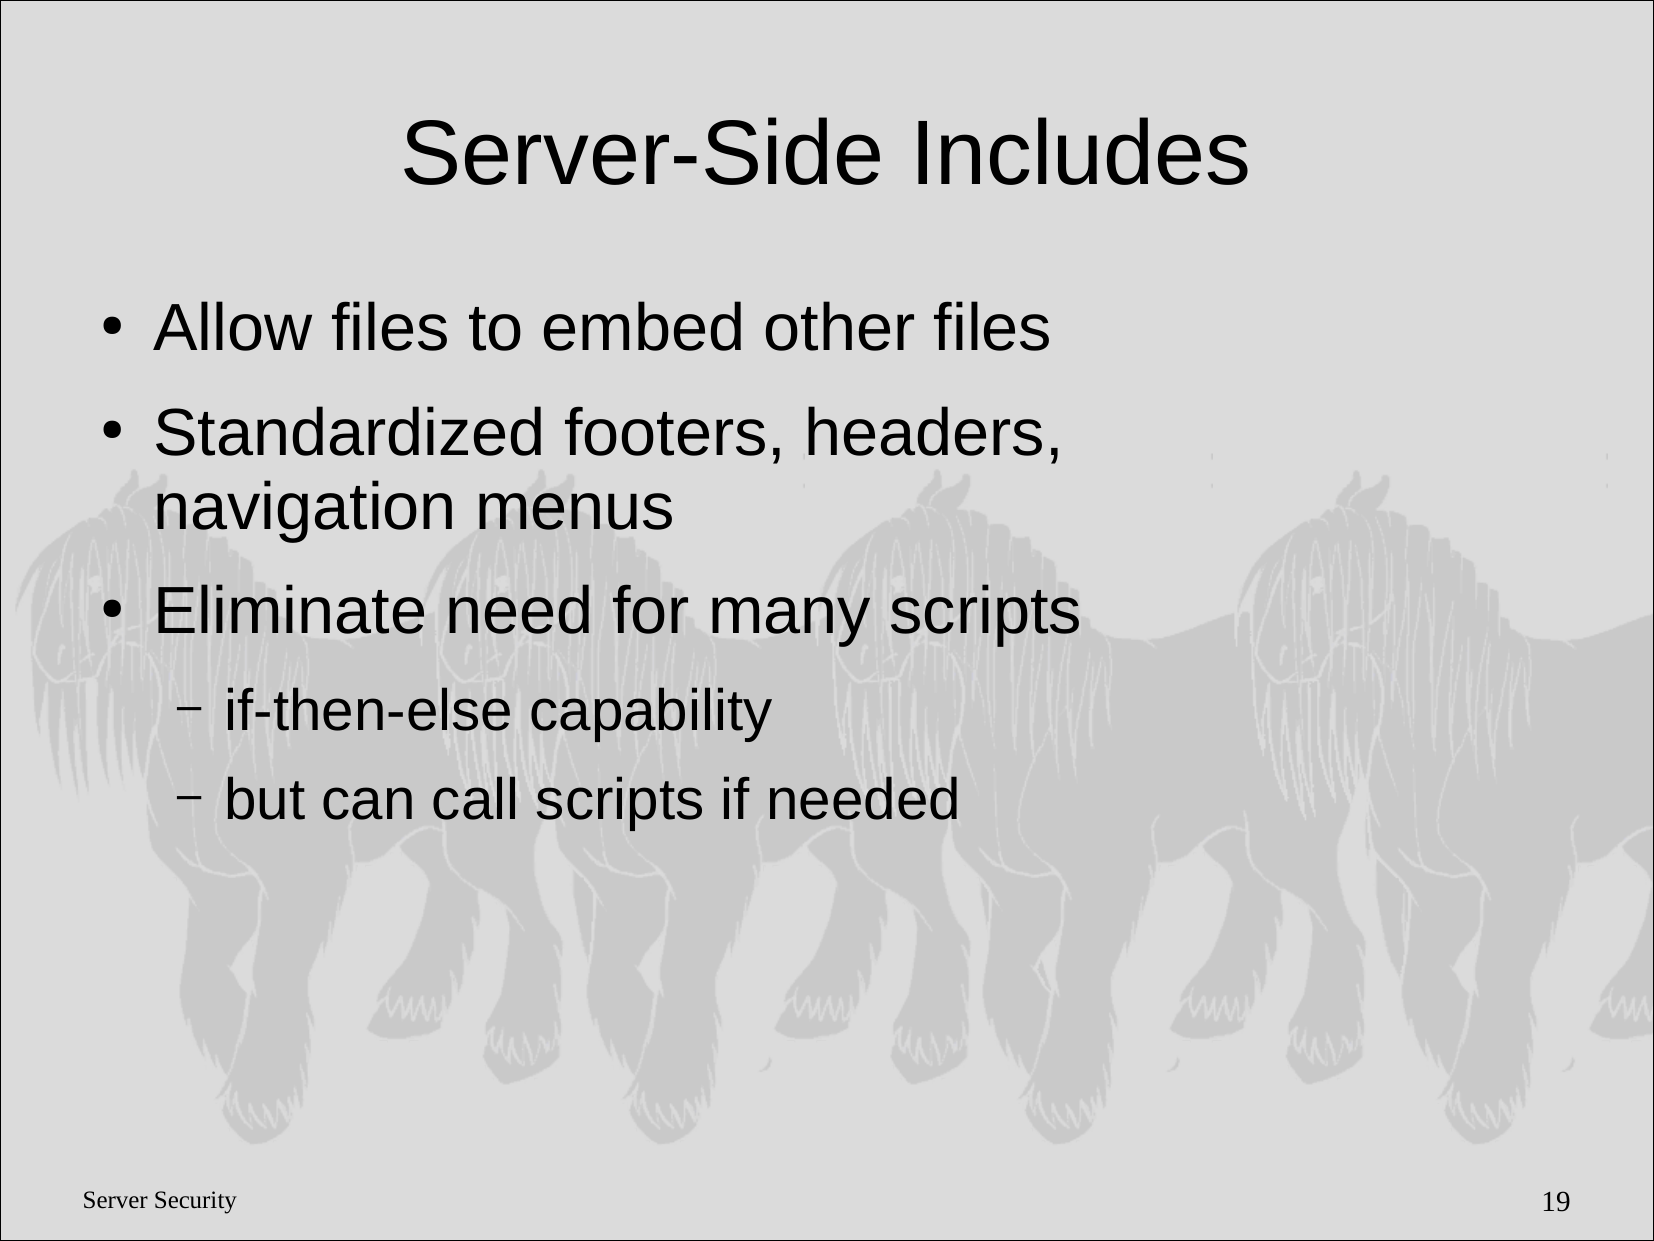

# Server-Side Includes
Allow files to embed other files
Standardized footers, headers,
navigation menus
Eliminate need for many scripts
if-then-else capability
but can call scripts if needed